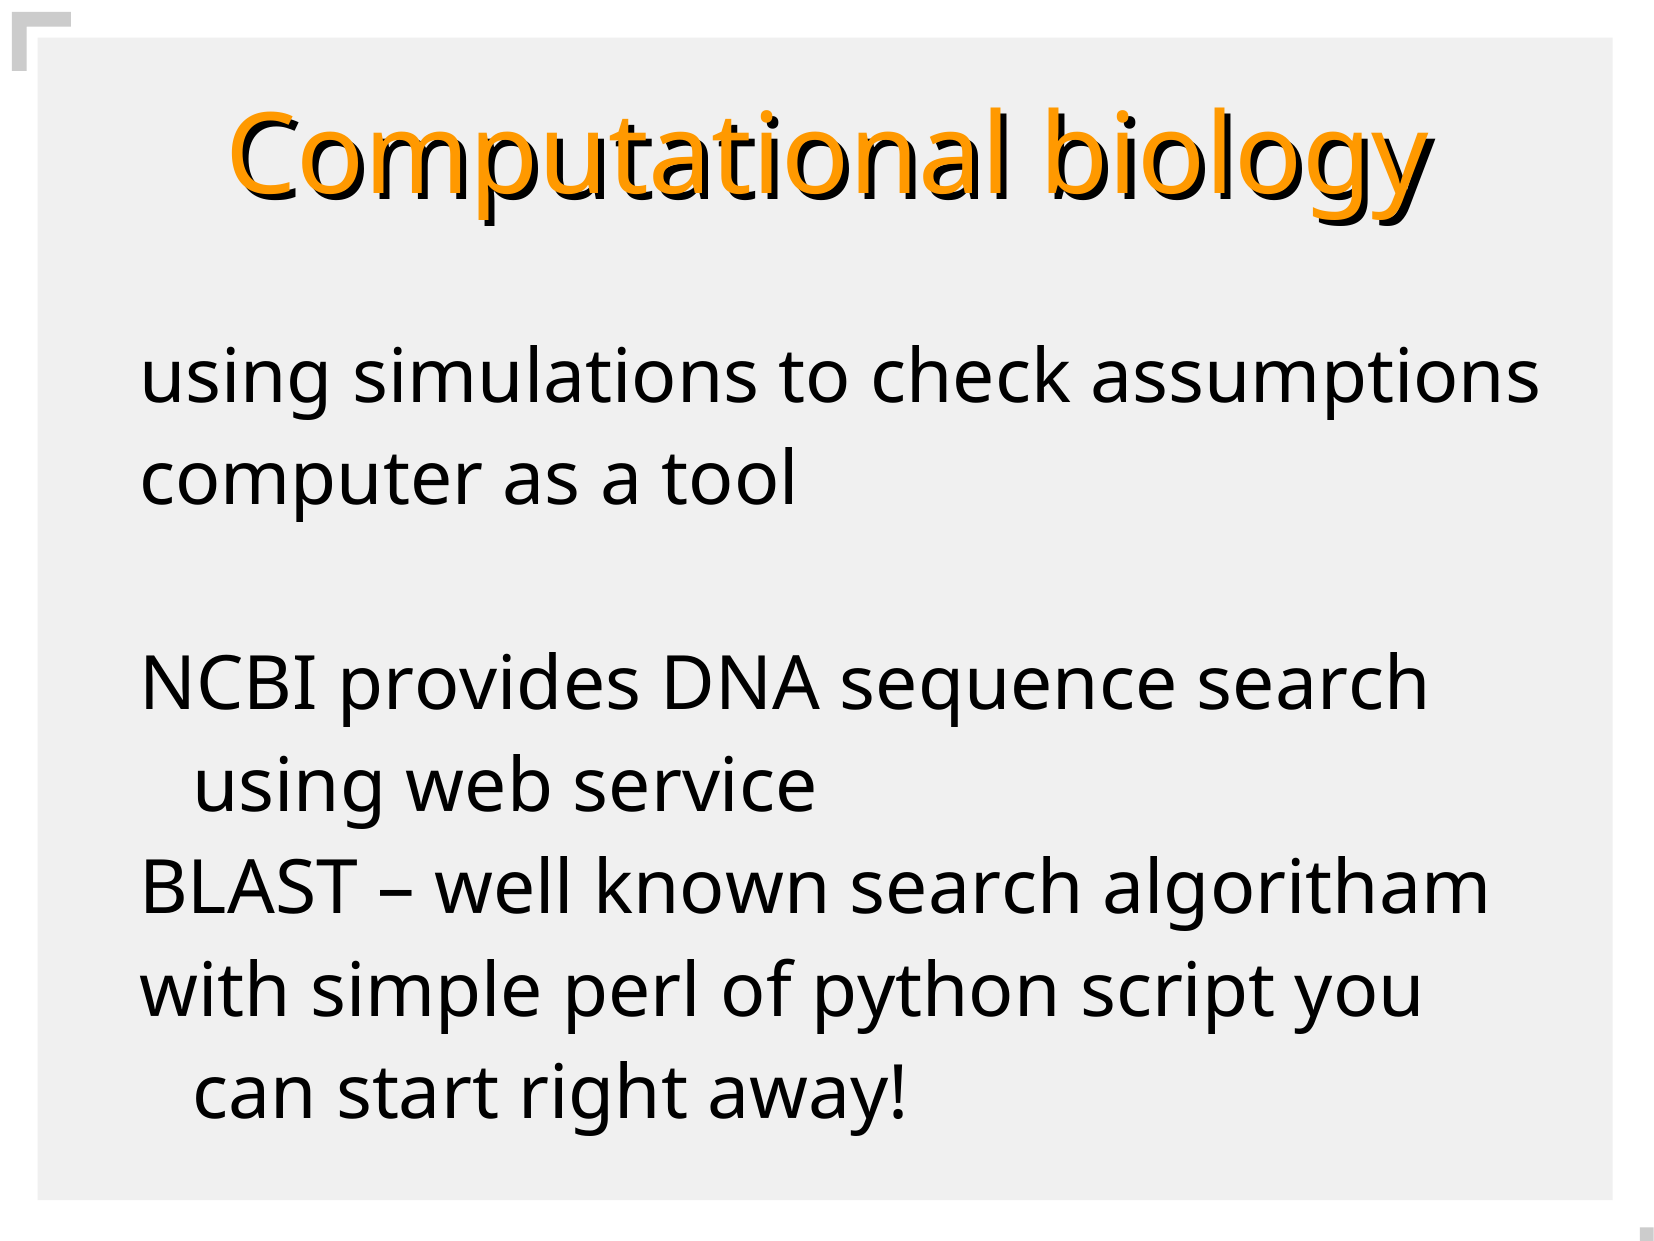

# Computational biology
using simulations to check assumptions
computer as a tool
NCBI provides DNA sequence search using web service
BLAST – well known search algoritham
with simple perl of python script you can start right away!